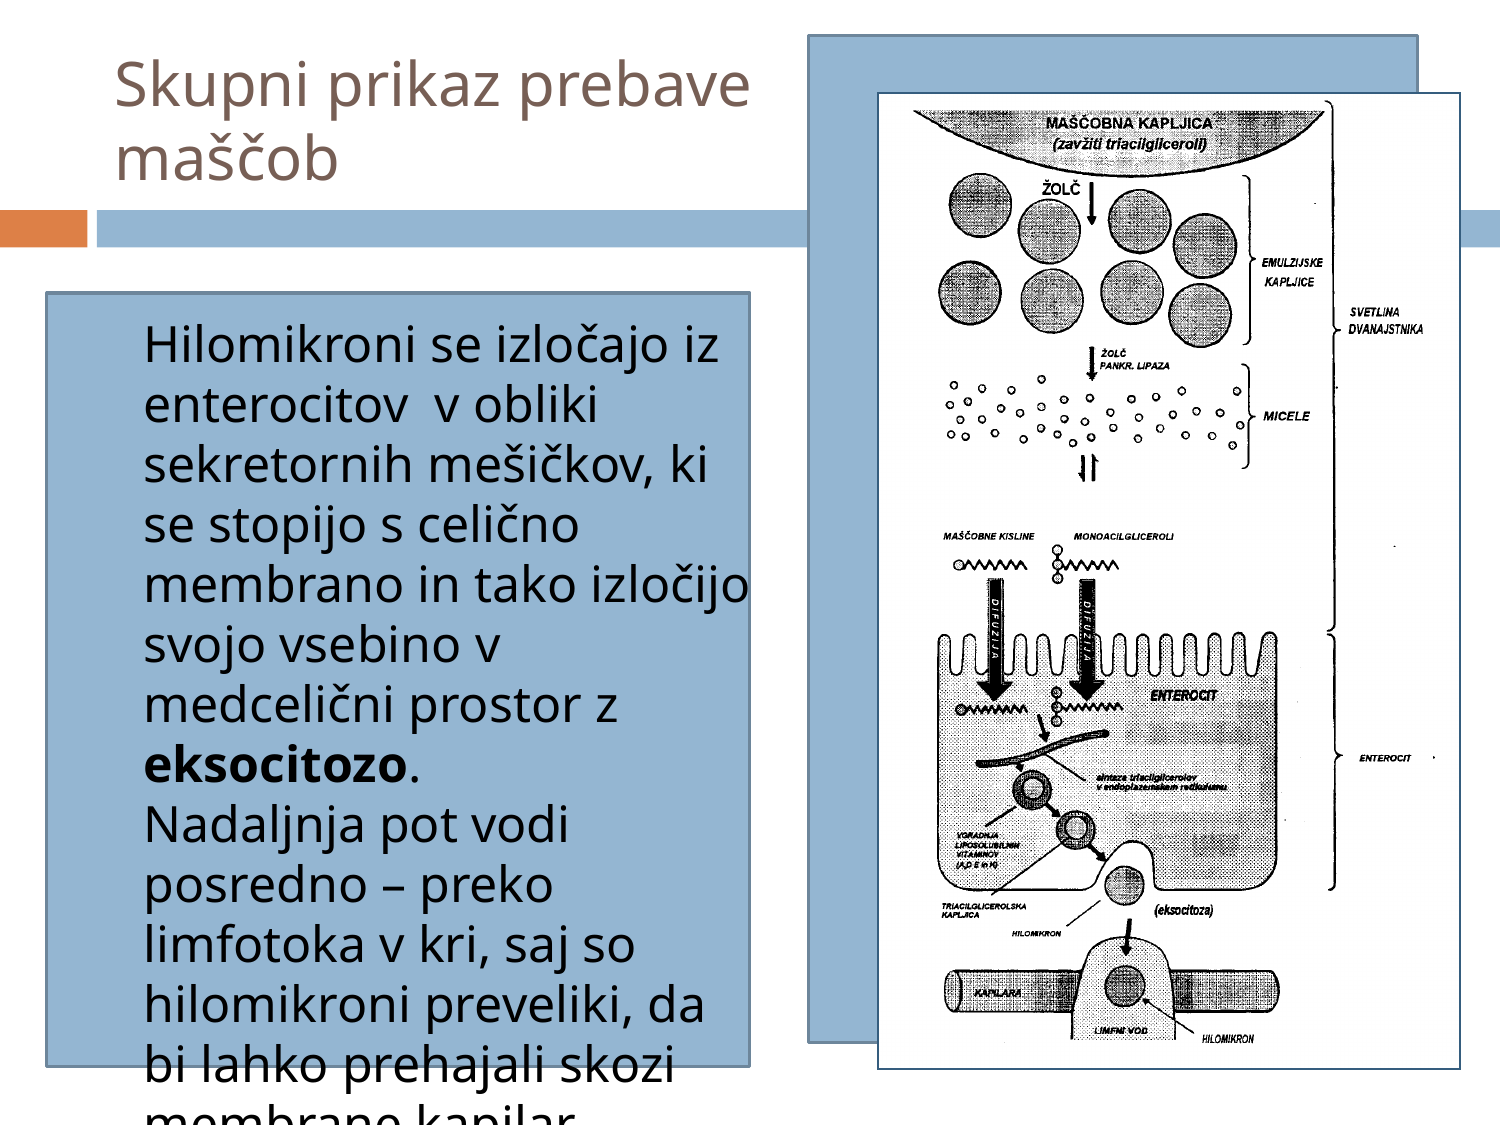

# Skupni prikaz prebave maščob
Hilomikroni se izločajo iz enterocitov v obliki sekretornih mešičkov, ki se stopijo s celično membrano in tako izločijo svojo vsebino v medcelični prostor z eksocitozo.
Nadaljnja pot vodi posredno – preko limfotoka v kri, saj so hilomikroni preveliki, da bi lahko prehajali skozi membrane kapilar.